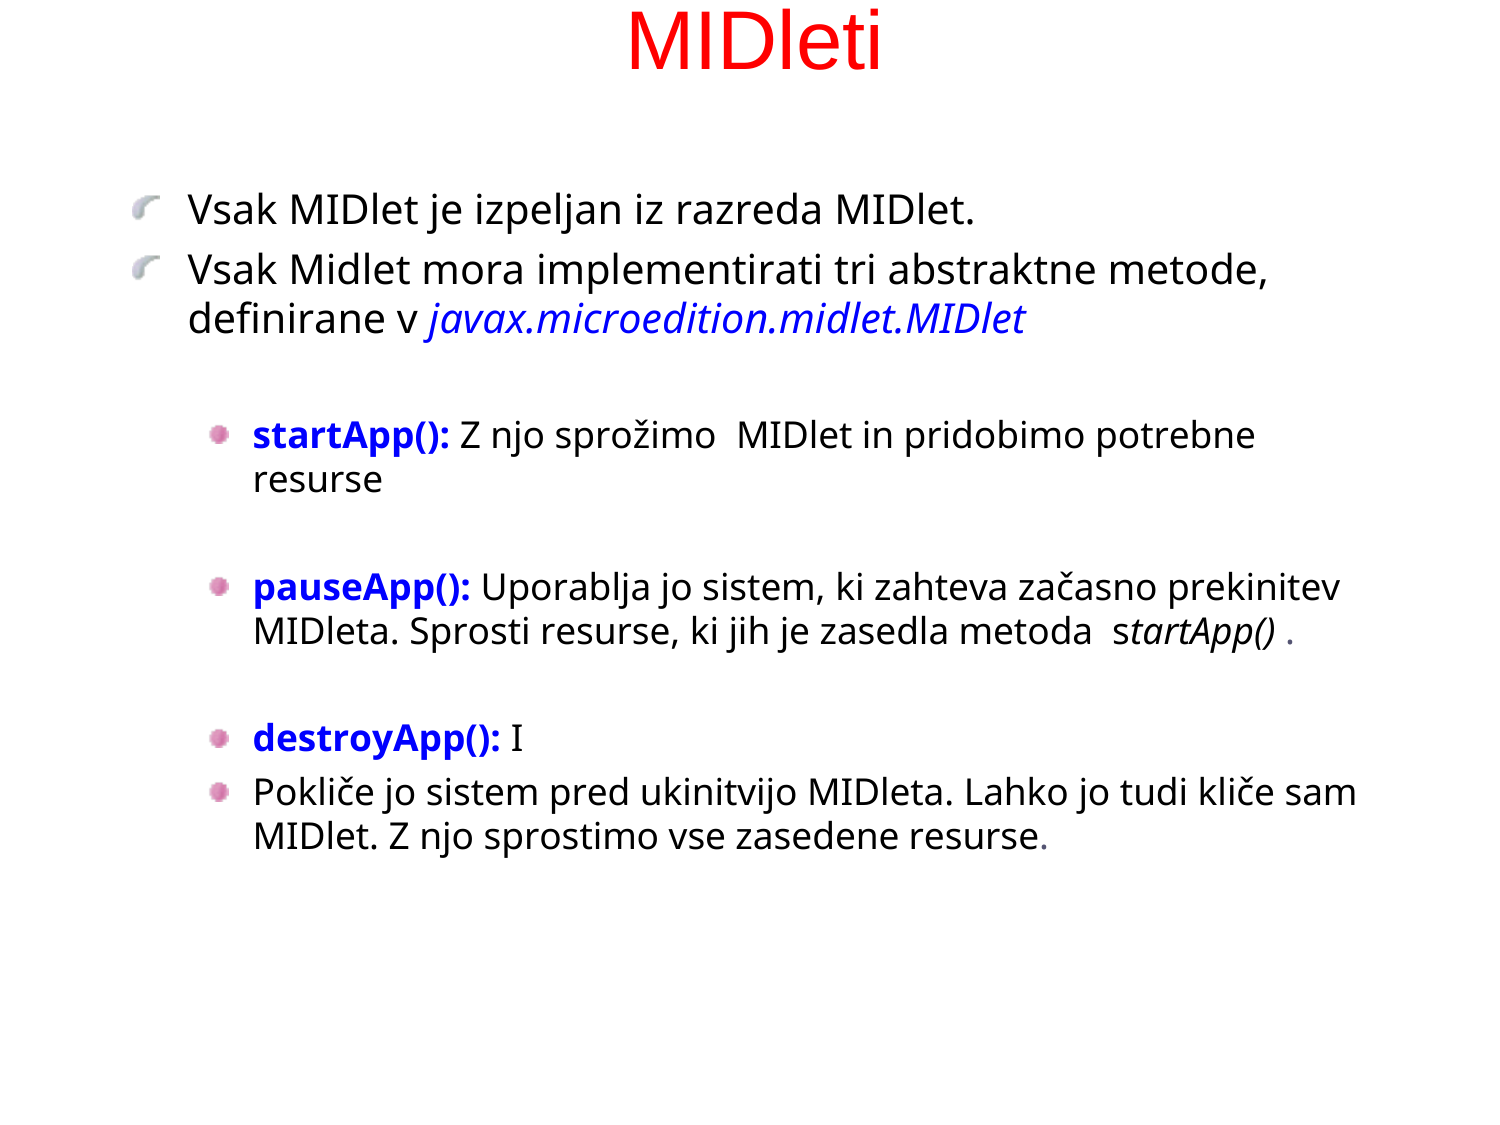

# MIDleti
Vsak MIDlet je izpeljan iz razreda MIDlet.
Vsak Midlet mora implementirati tri abstraktne metode, definirane v javax.microedition.midlet.MIDlet
startApp(): Z njo sprožimo MIDlet in pridobimo potrebne resurse
pauseApp(): Uporablja jo sistem, ki zahteva začasno prekinitev MIDleta. Sprosti resurse, ki jih je zasedla metoda startApp() .
destroyApp(): I
Pokliče jo sistem pred ukinitvijo MIDleta. Lahko jo tudi kliče sam MIDlet. Z njo sprostimo vse zasedene resurse.